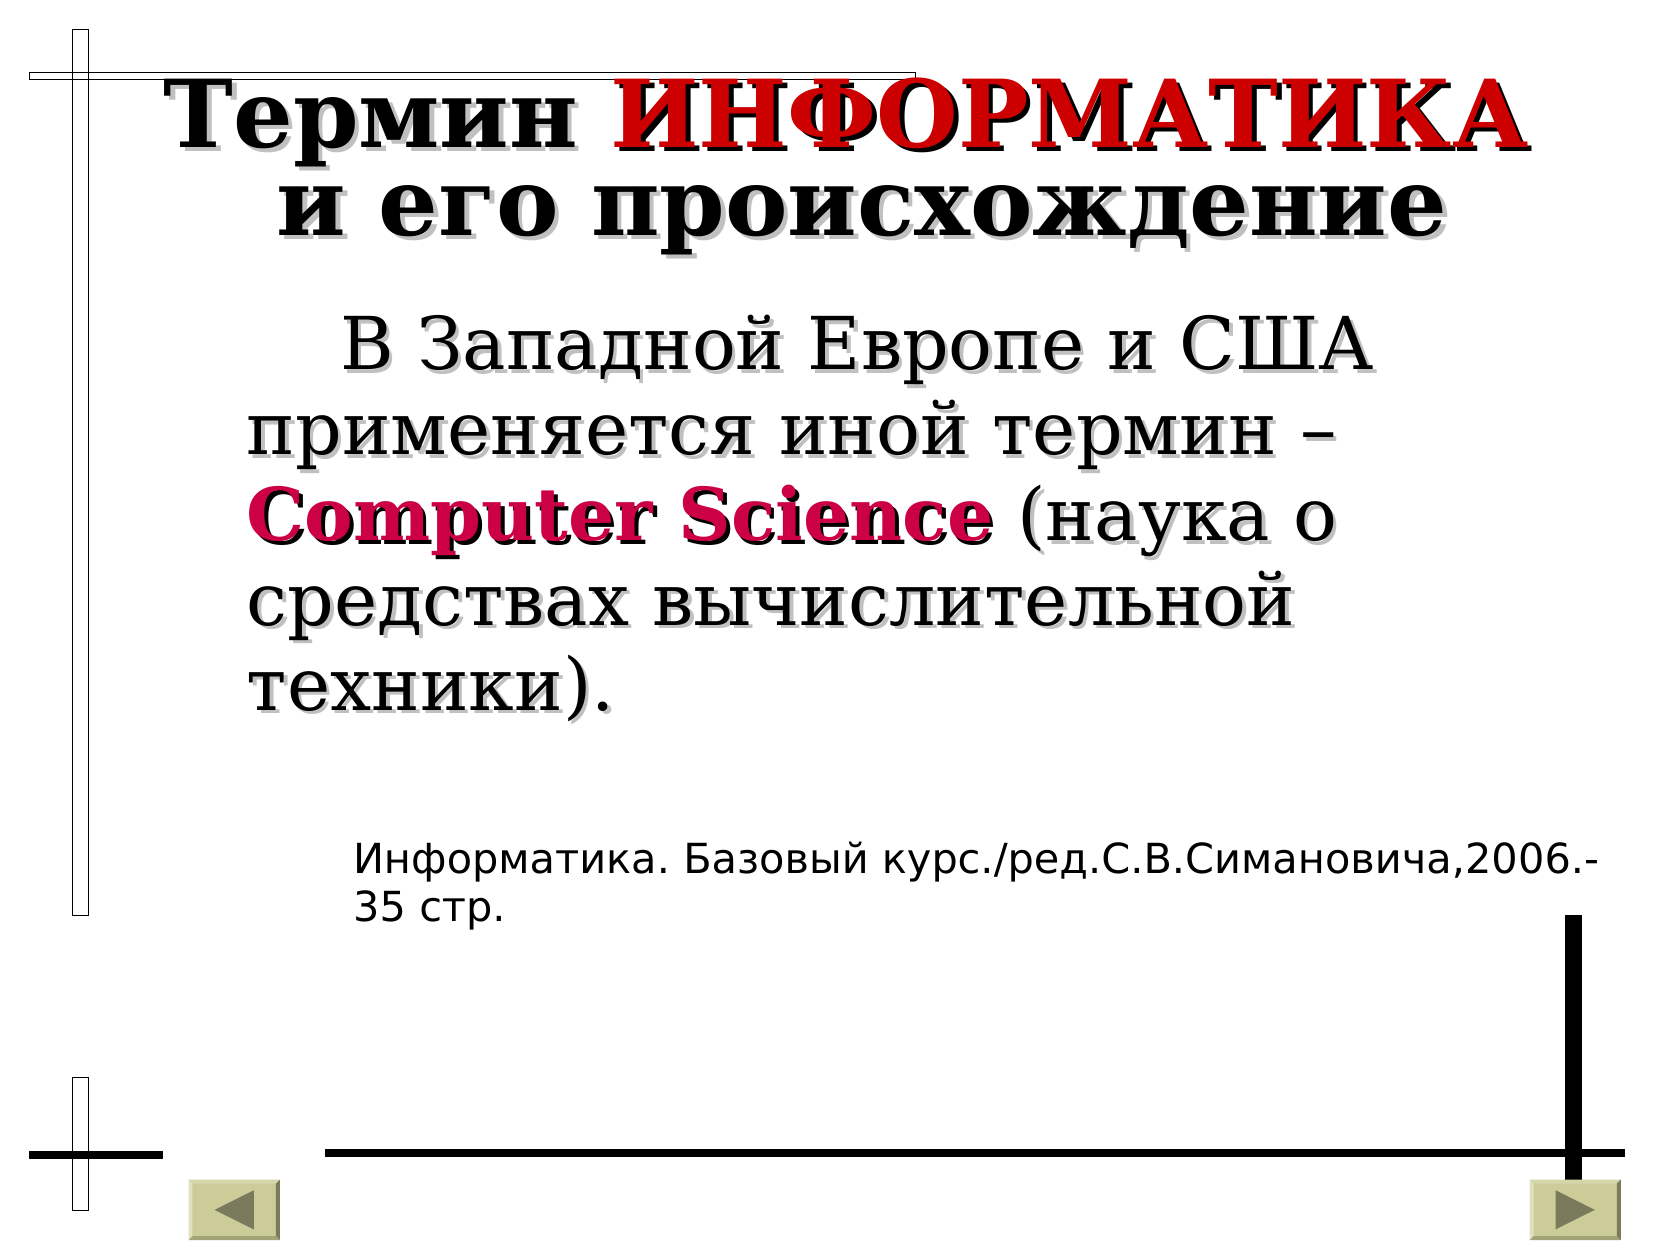

# Термин ИНФОРМАТИКА и его происхождение
		В Западной Европе и США применяется иной термин – 	Computer Science (наука о средствах вычислительной техники).
Информатика. Базовый курс./ред.С.В.Симановича,2006.- 35 стр.